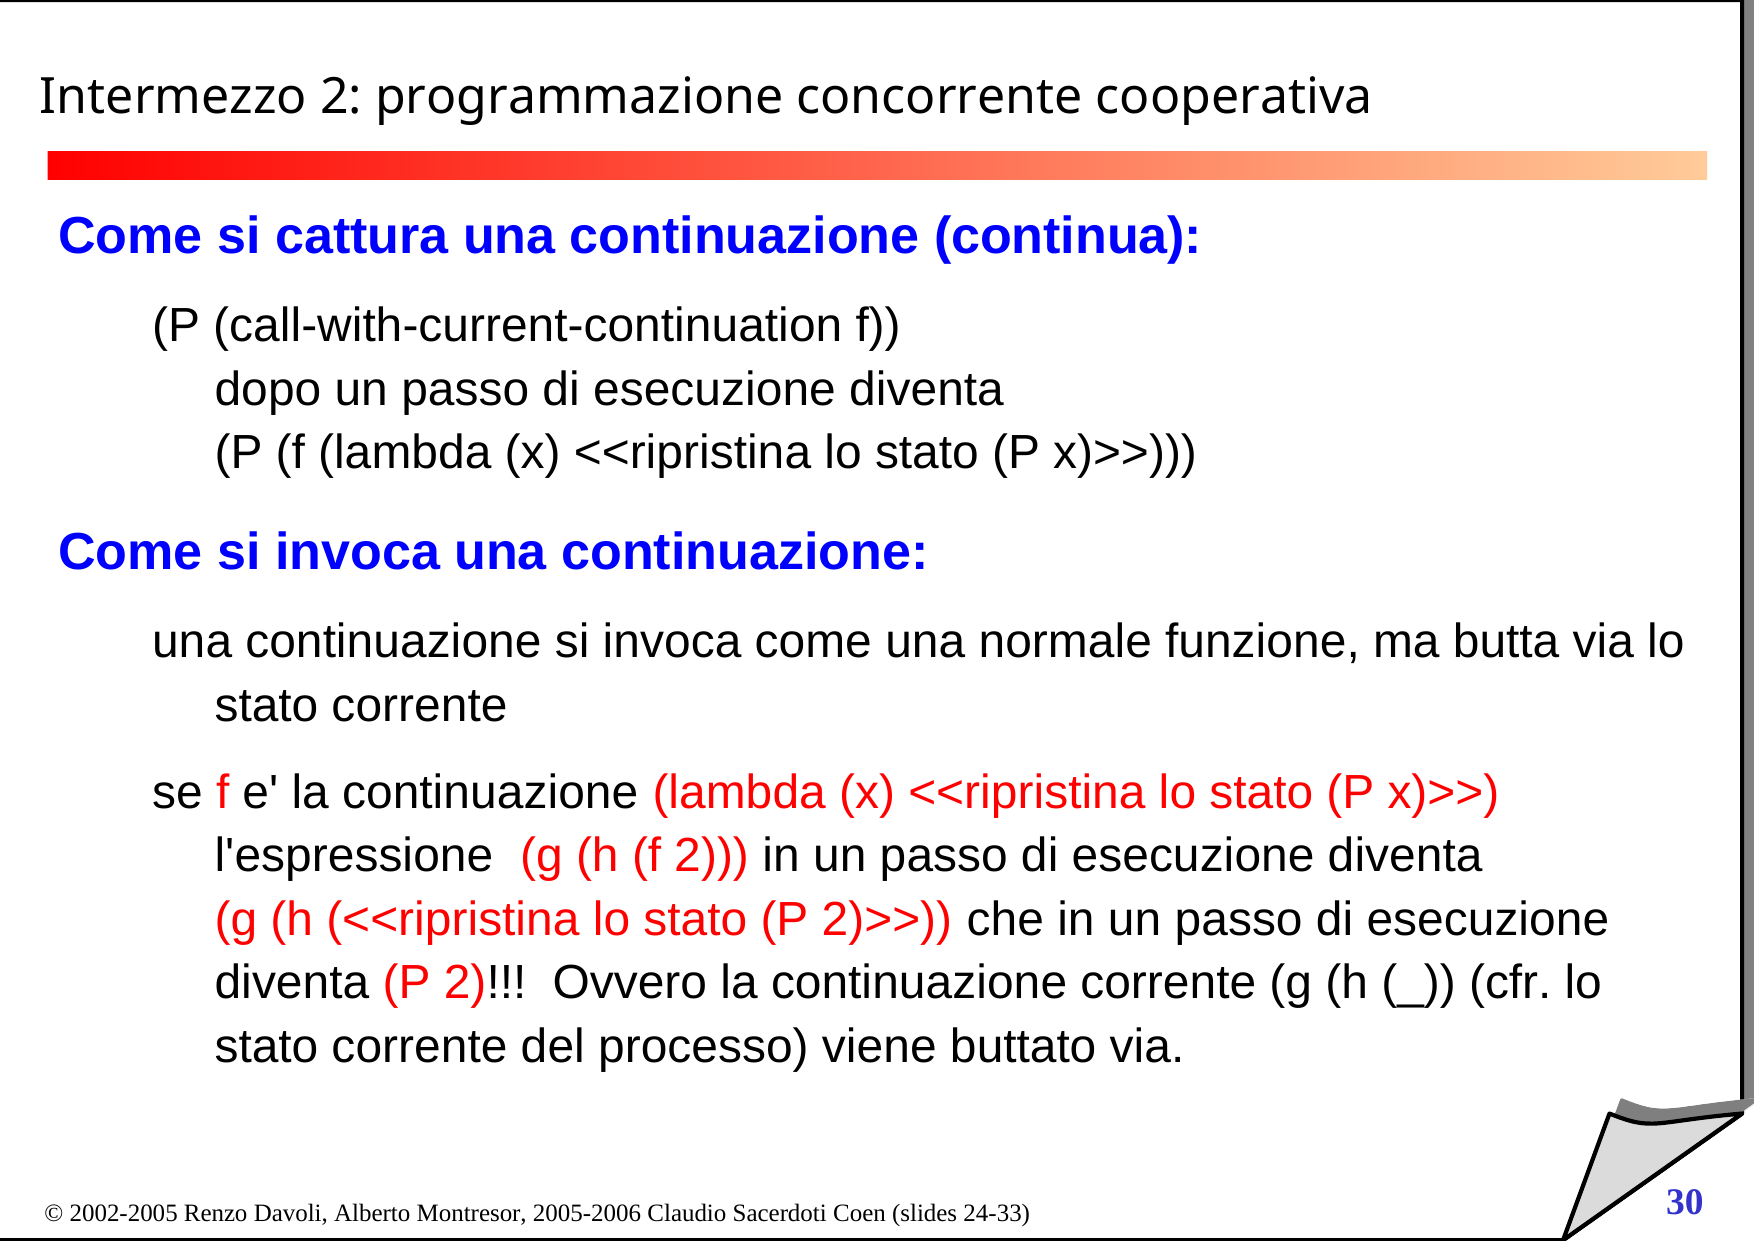

# Intermezzo 2: programmazione concorrente cooperativa
Come si cattura una continuazione (continua):
(P (call-with-current-continuation f))
dopo un passo di esecuzione diventa
(P (f (lambda (x) <<ripristina lo stato (P x)>>)))
Come si invoca una continuazione:
una continuazione si invoca come una normale funzione, ma butta via lo stato corrente
se f e' la continuazione (lambda (x) <<ripristina lo stato (P x)>>)
l'espressione (g (h (f 2))) in un passo di esecuzione diventa
(g (h (<<ripristina lo stato (P 2)>>)) che in un passo di esecuzione diventa (P 2)!!! Ovvero la continuazione corrente (g (h (_)) (cfr. lo stato corrente del processo) viene buttato via.